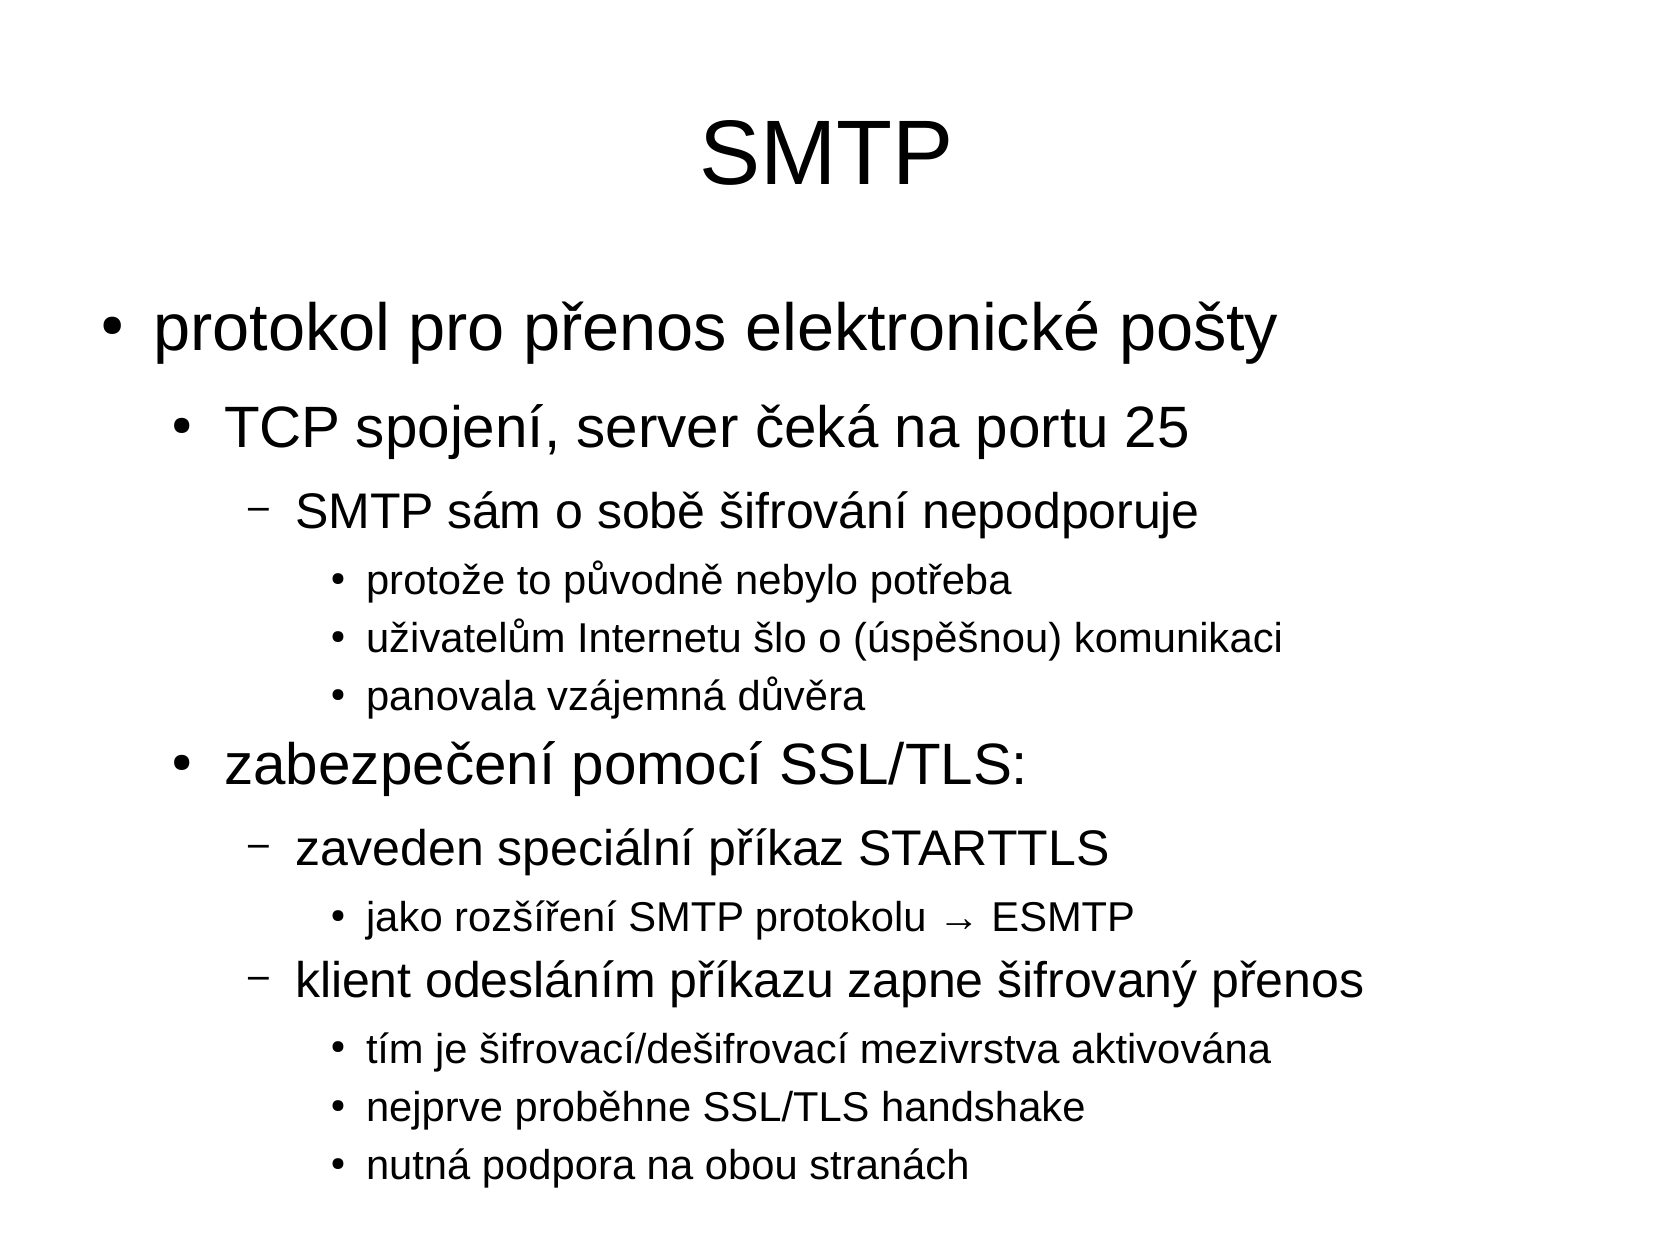

# SMTP
protokol pro přenos elektronické pošty
TCP spojení, server čeká na portu 25
SMTP sám o sobě šifrování nepodporuje
protože to původně nebylo potřeba
uživatelům Internetu šlo o (úspěšnou) komunikaci
panovala vzájemná důvěra
zabezpečení pomocí SSL/TLS:
zaveden speciální příkaz STARTTLS
jako rozšíření SMTP protokolu → ESMTP
klient odesláním příkazu zapne šifrovaný přenos
tím je šifrovací/dešifrovací mezivrstva aktivována
nejprve proběhne SSL/TLS handshake
nutná podpora na obou stranách